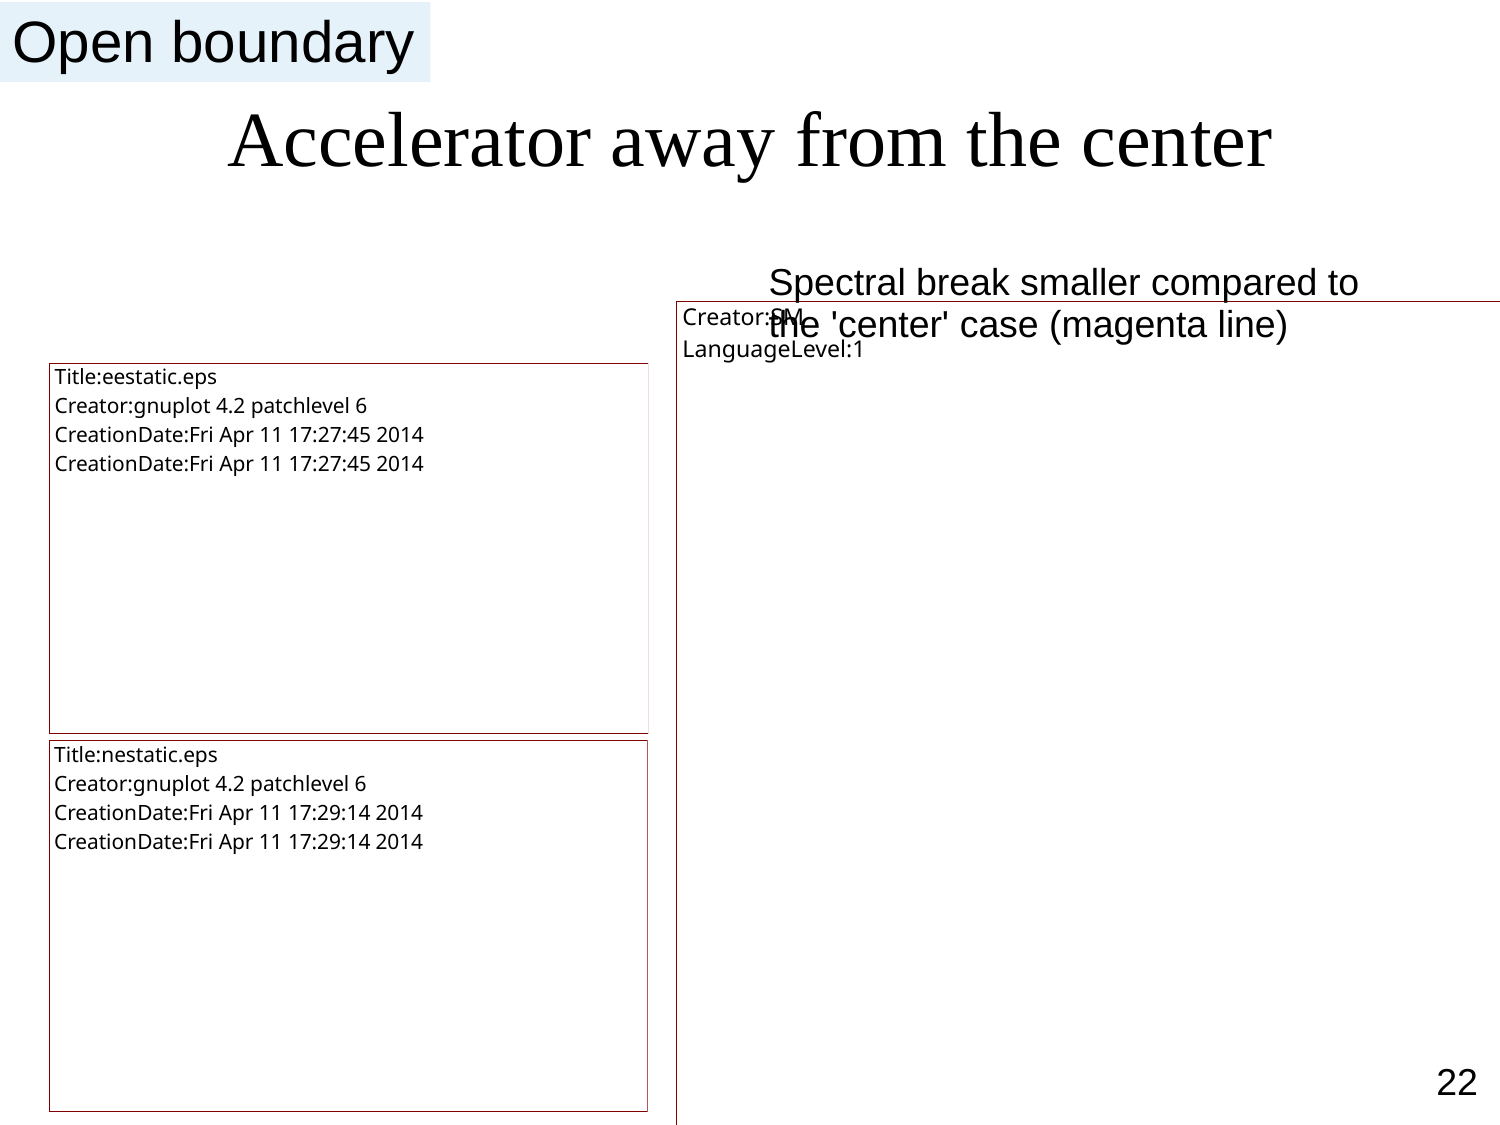

Open boundary
# Accelerator away from the center
Spectral break smaller compared to
the 'center' case (magenta line)